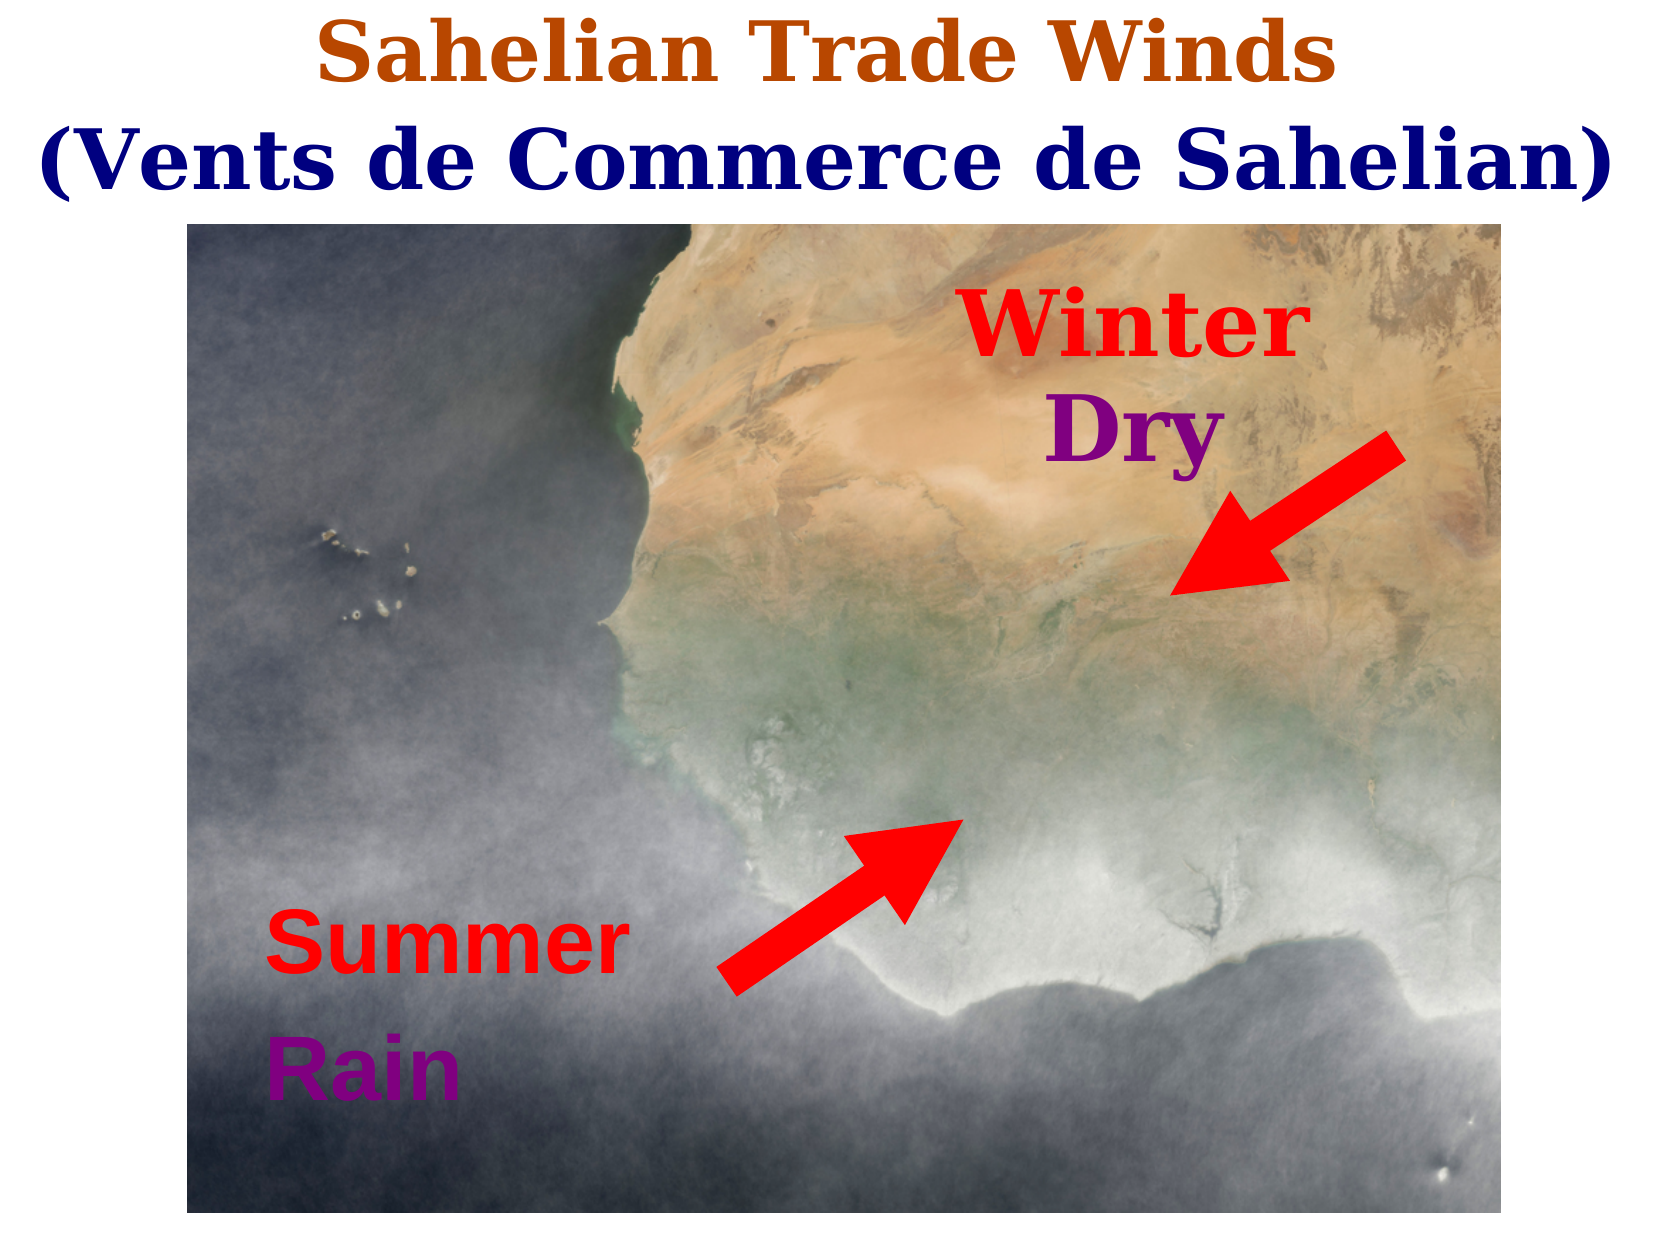

Sahelian Trade Winds
(Vents de Commerce de Sahelian)‏
Winter
Dry
Summer
Rain